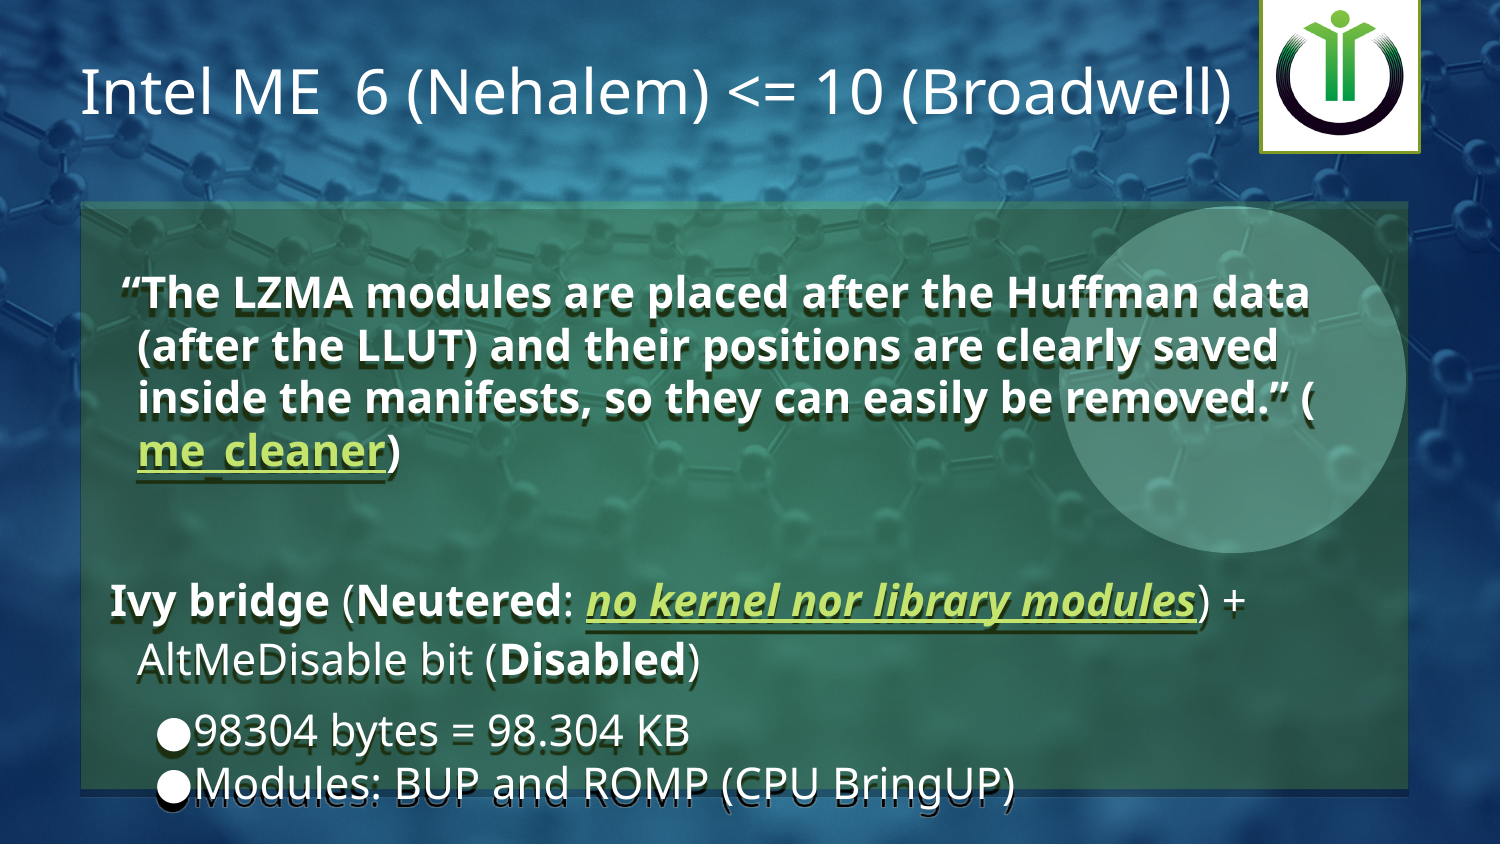

Intel ME 6 (Nehalem) <= 10 (Broadwell)
 “The LZMA modules are placed after the Huffman data (after the LLUT) and their positions are clearly saved inside the manifests, so they can easily be removed.” (me_cleaner)
Ivy bridge (Neutered: no kernel nor library modules) + AltMeDisable bit (Disabled)
98304 bytes = 98.304 KB
Modules: BUP and ROMP (CPU BringUP)